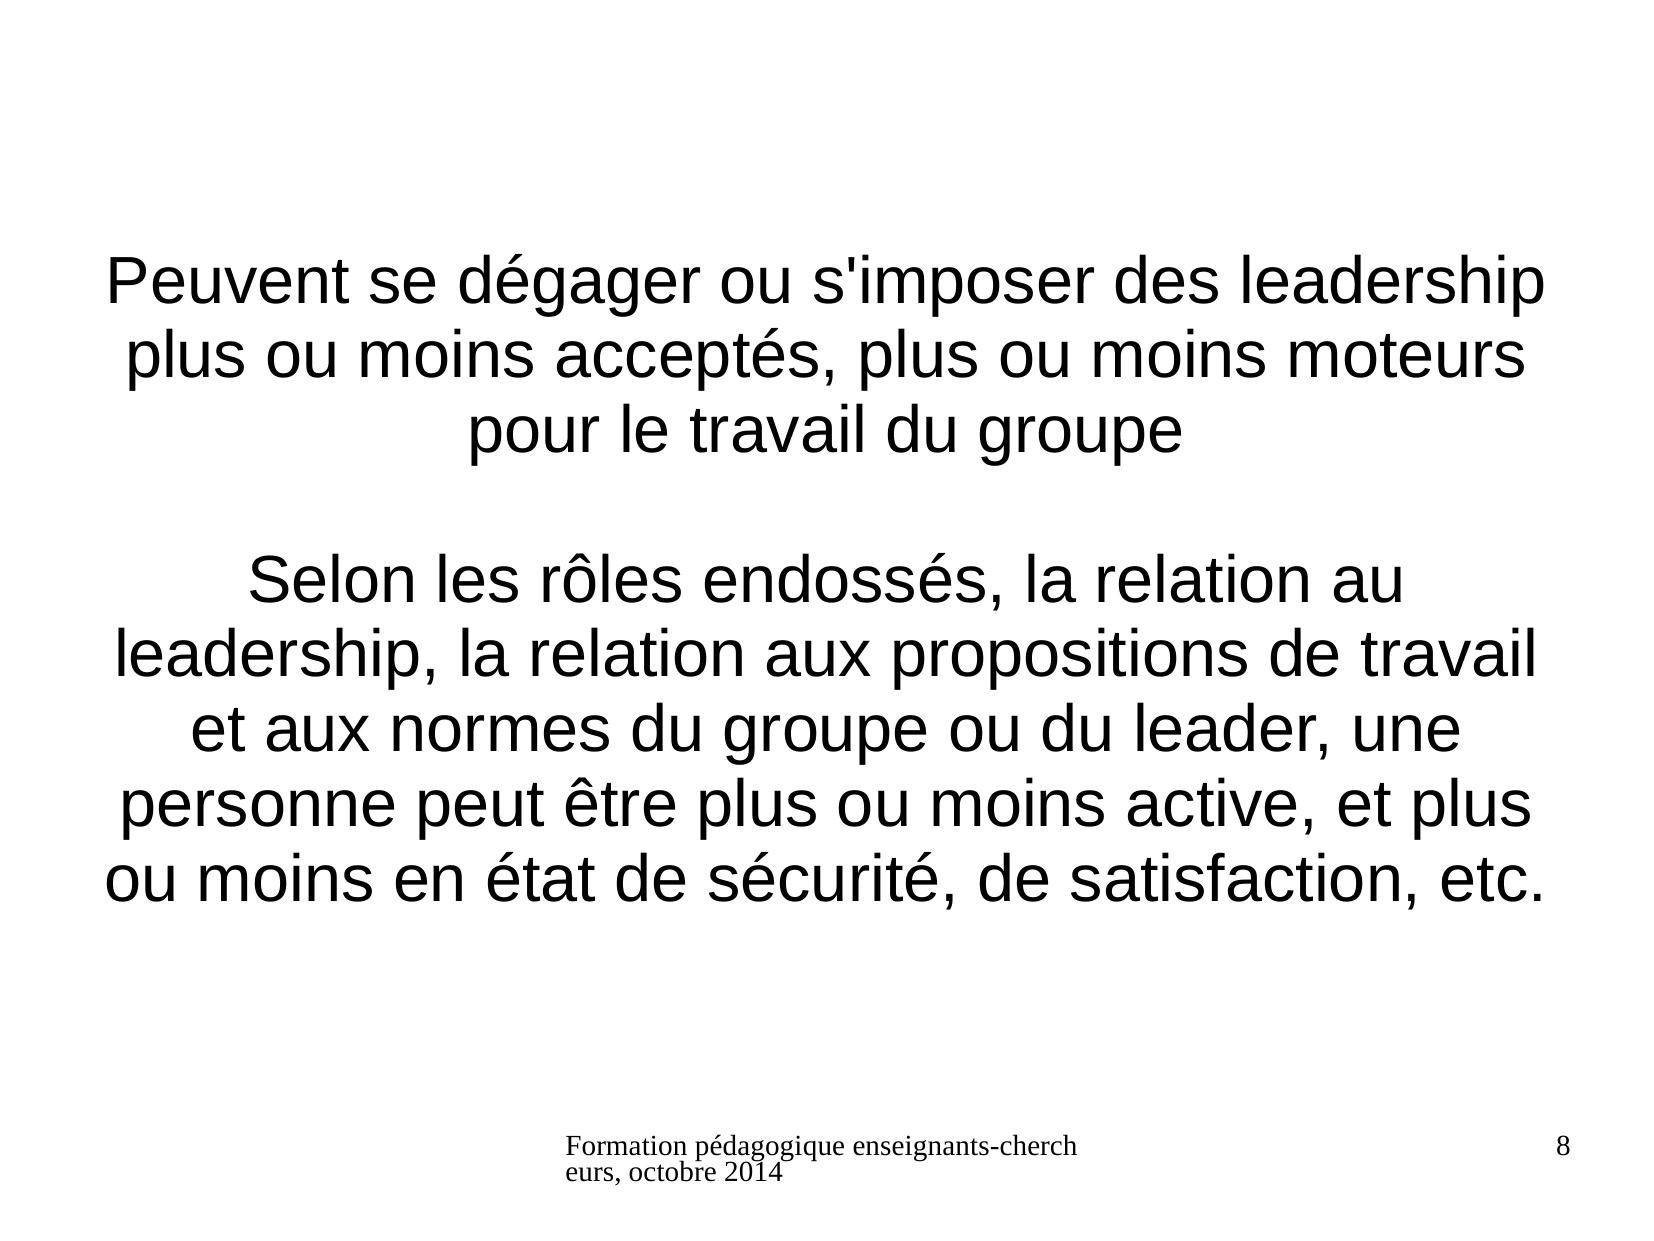

# Peuvent se dégager ou s'imposer des leadership
plus ou moins acceptés, plus ou moins moteurs pour le travail du groupe
Selon les rôles endossés, la relation au leadership, la relation aux propositions de travail et aux normes du groupe ou du leader, une personne peut être plus ou moins active, et plus ou moins en état de sécurité, de satisfaction, etc.
Formation pédagogique enseignants-chercheurs, octobre 2014
8